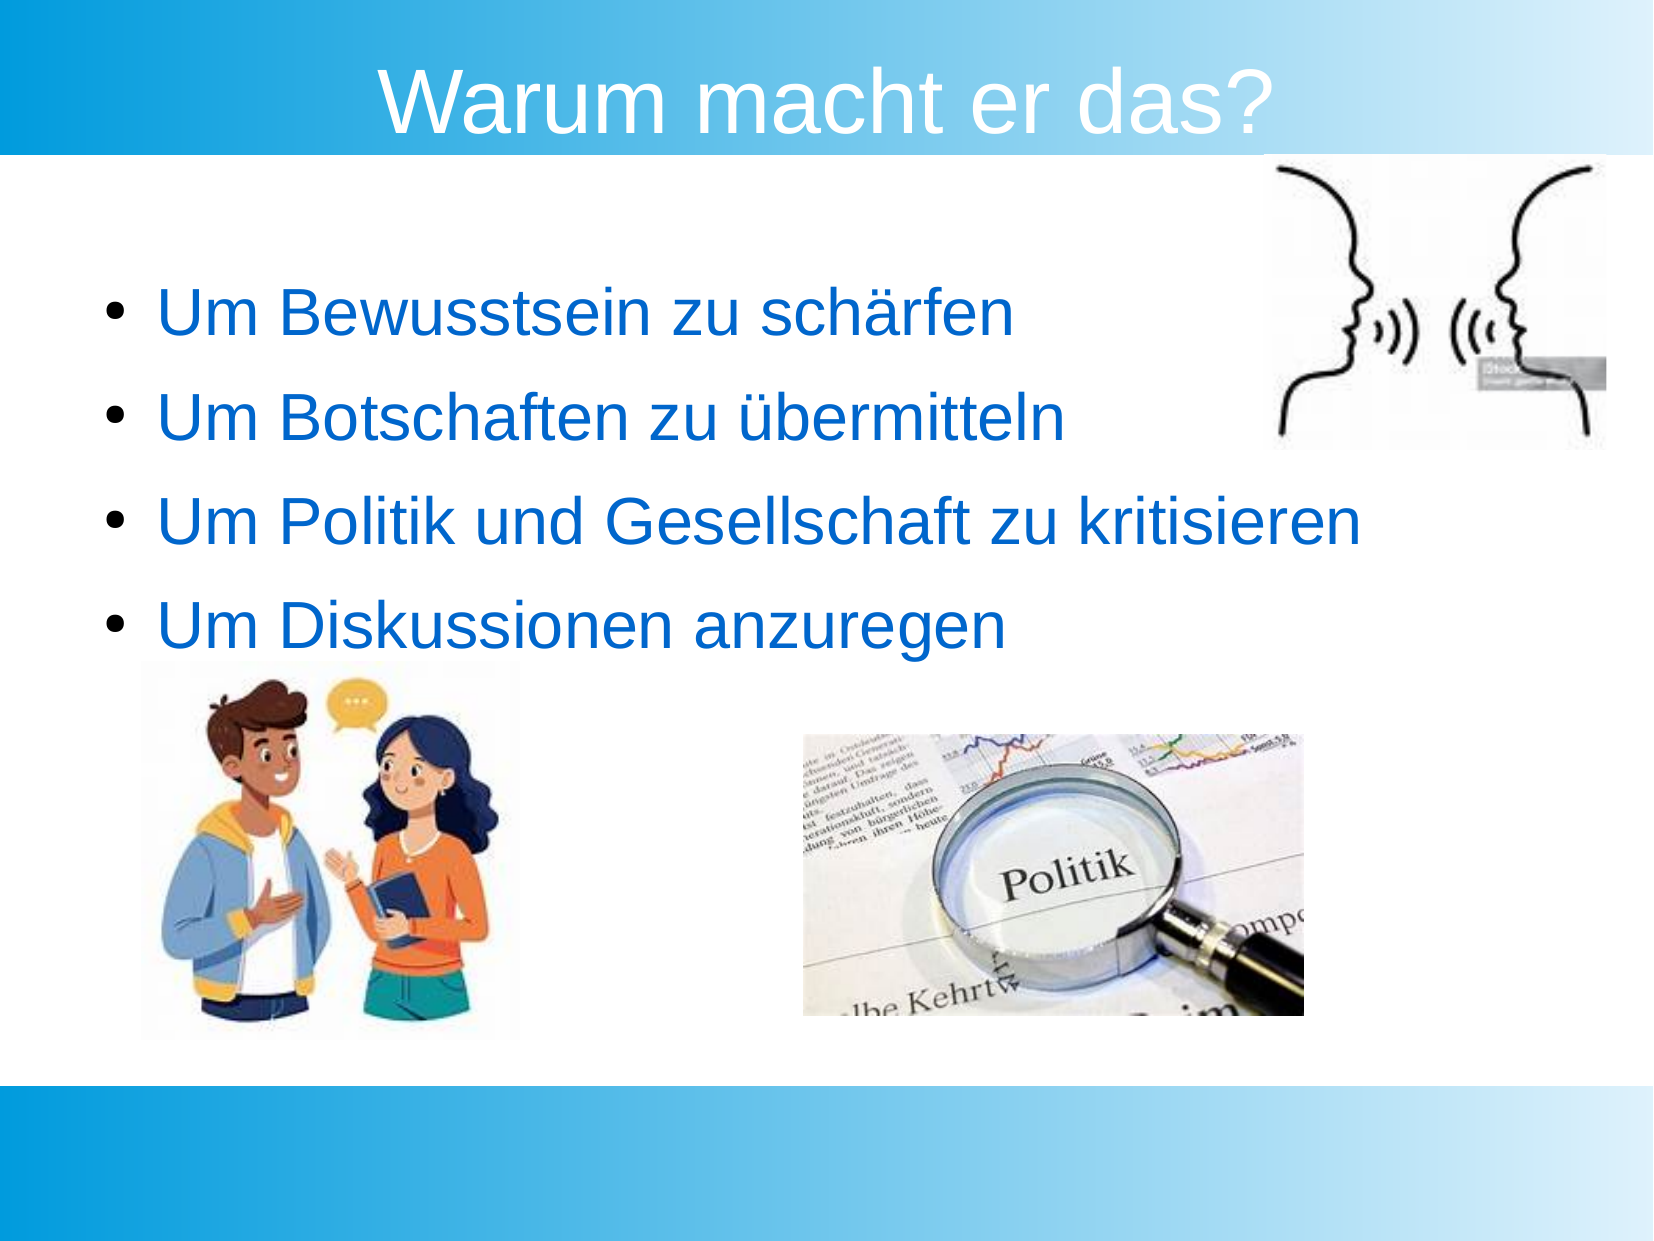

# Warum macht er das?
Um Bewusstsein zu schärfen
Um Botschaften zu übermitteln
Um Politik und Gesellschaft zu kritisieren
Um Diskussionen anzuregen